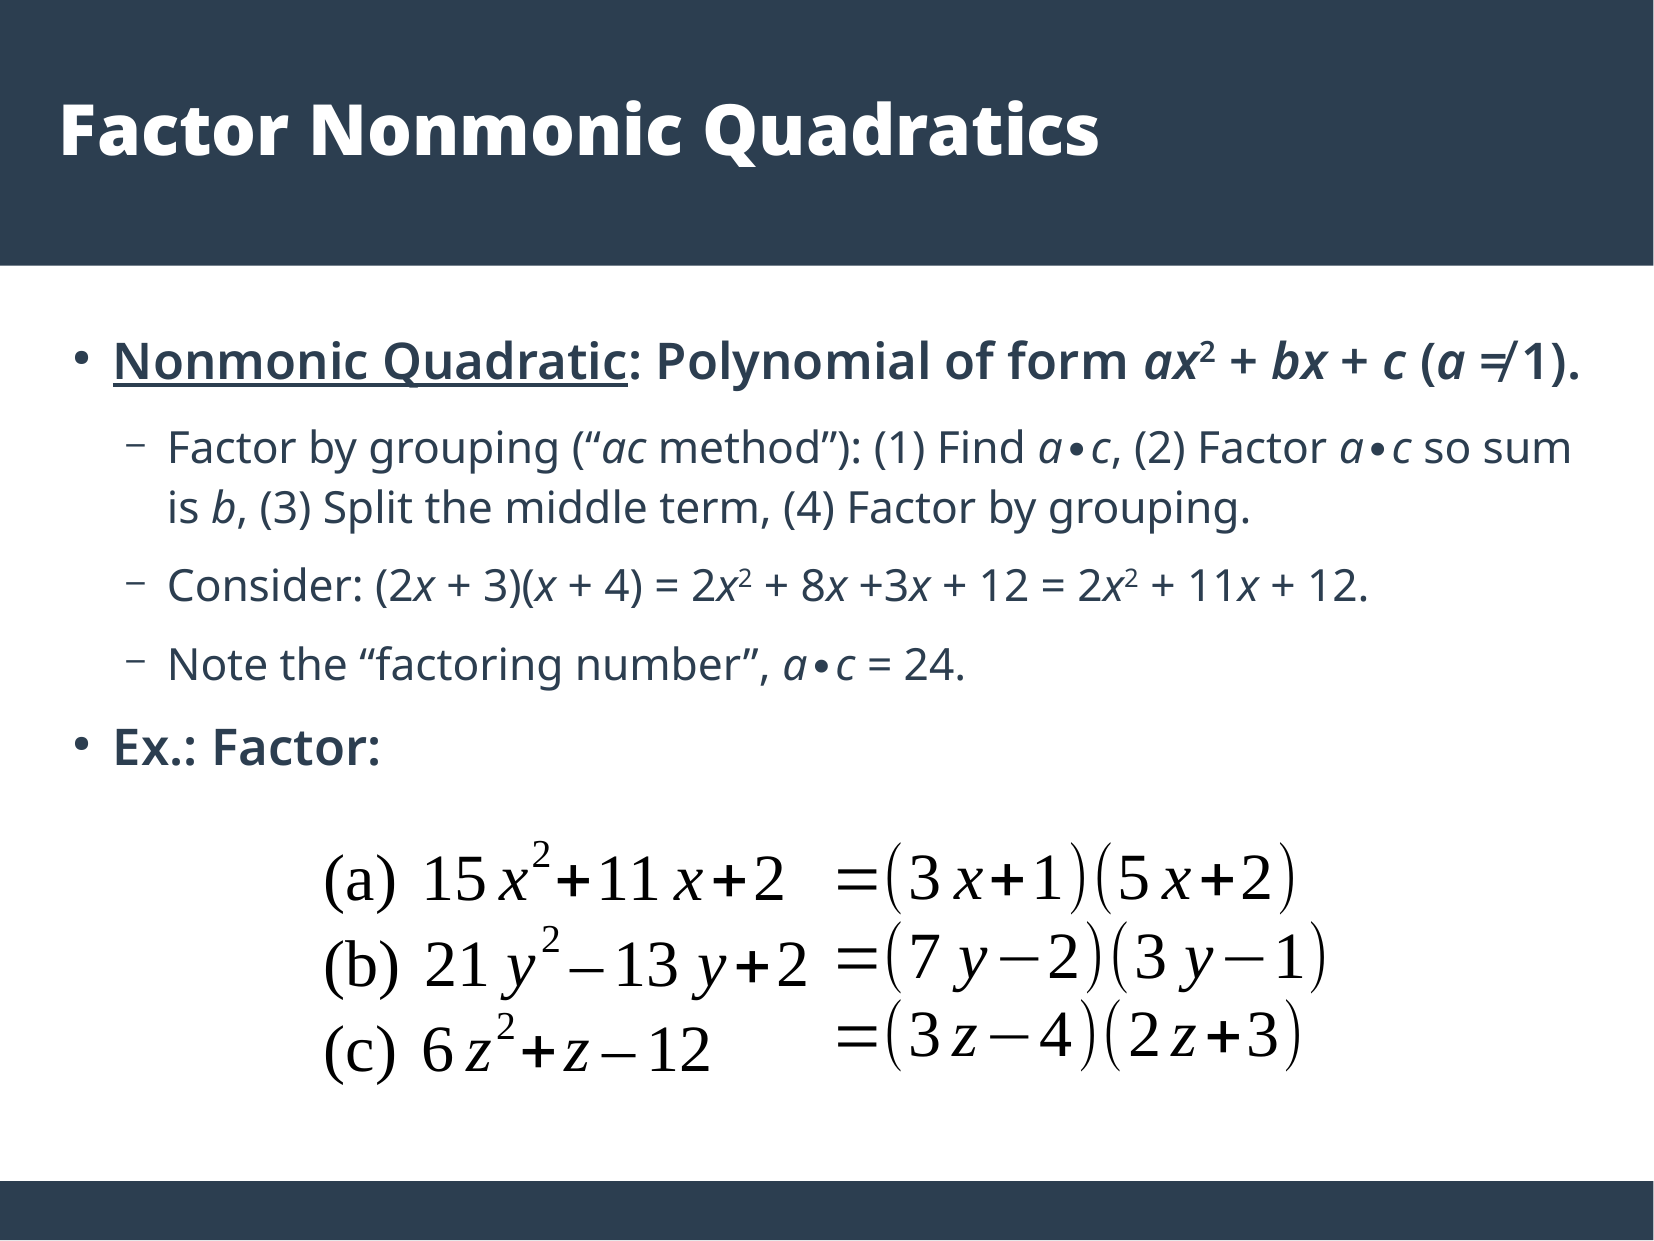

# Factor Nonmonic Quadratics
Nonmonic Quadratic: Polynomial of form ax2 + bx + c (a ≠ 1).
Factor by grouping (“ac method”): (1) Find a∙c, (2) Factor a∙c so sum is b, (3) Split the middle term, (4) Factor by grouping.
Consider: (2x + 3)(x + 4) = 2x2 + 8x +3x + 12 = 2x2 + 11x + 12.
Note the “factoring number”, a∙c = 24.
Ex.: Factor: